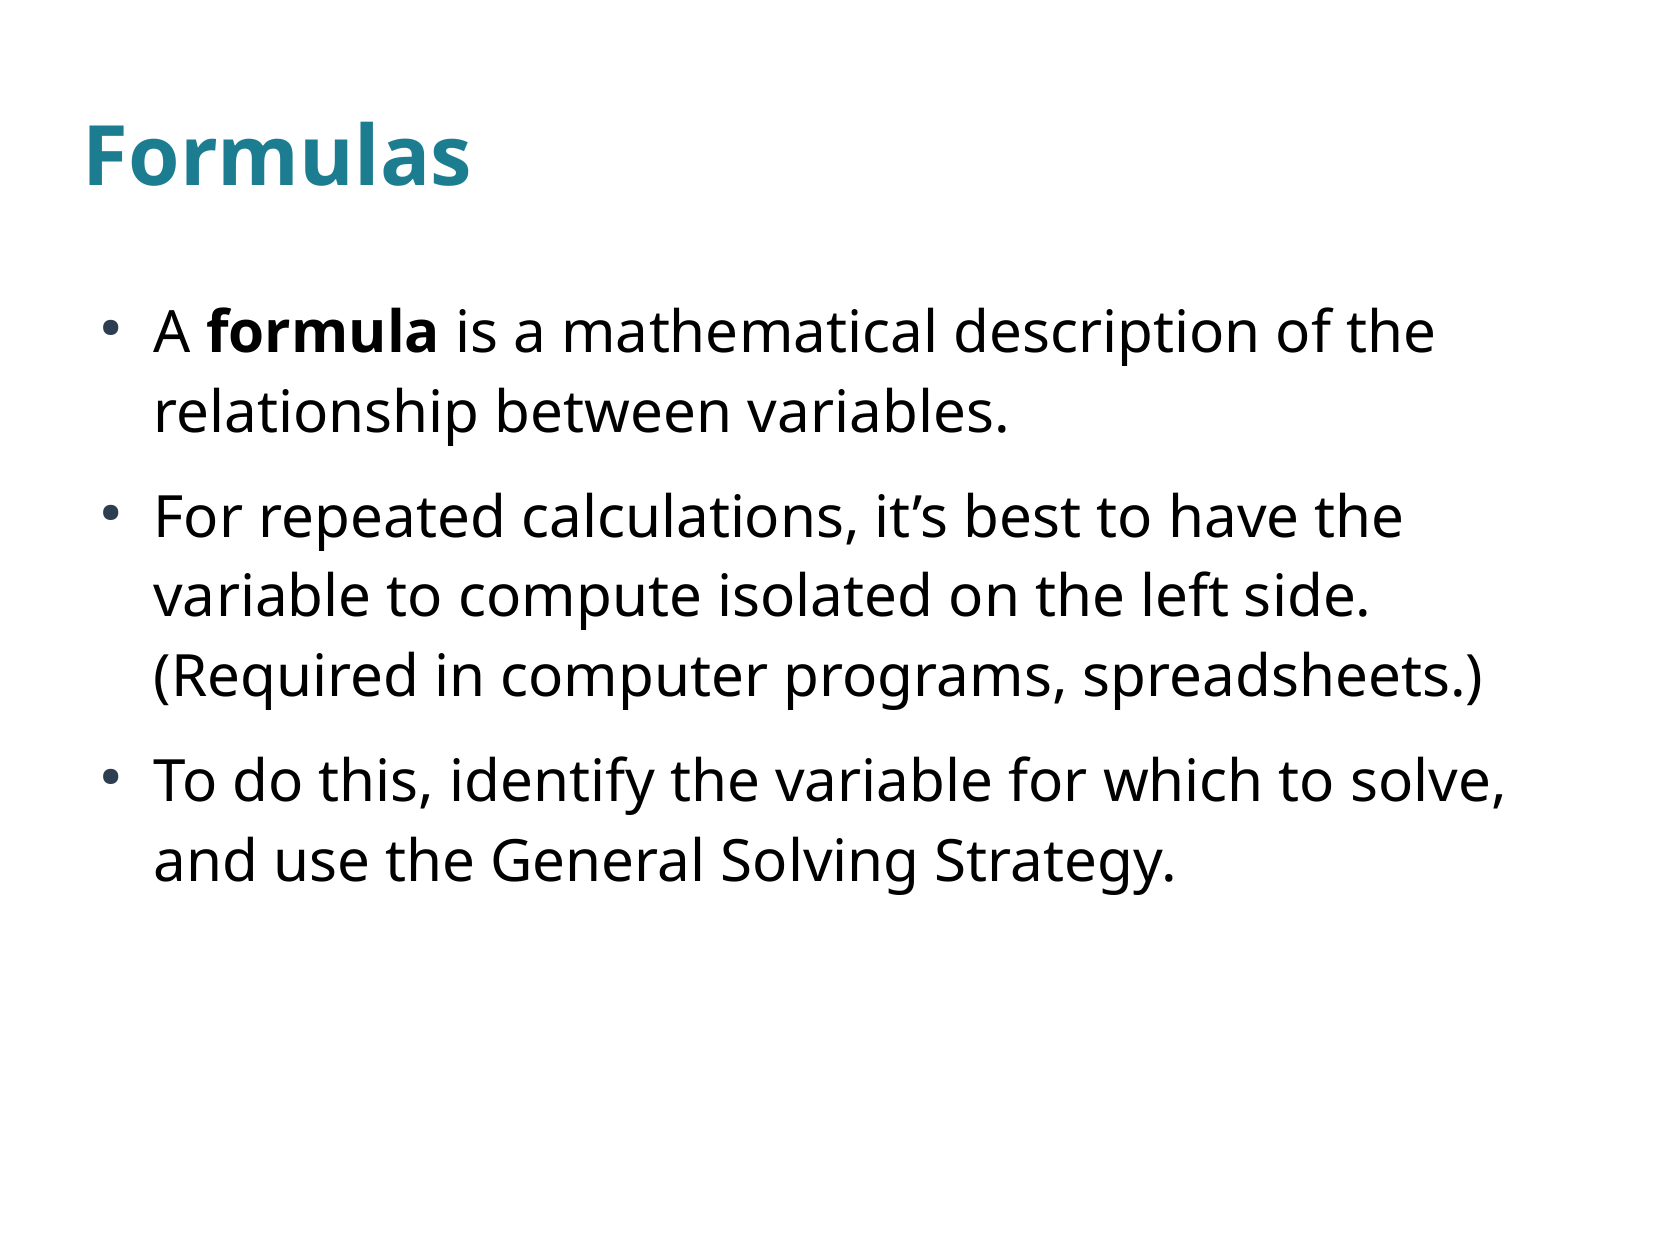

# Formulas
A formula is a mathematical description of the relationship between variables.
For repeated calculations, it’s best to have the variable to compute isolated on the left side. (Required in computer programs, spreadsheets.)
To do this, identify the variable for which to solve, and use the General Solving Strategy.